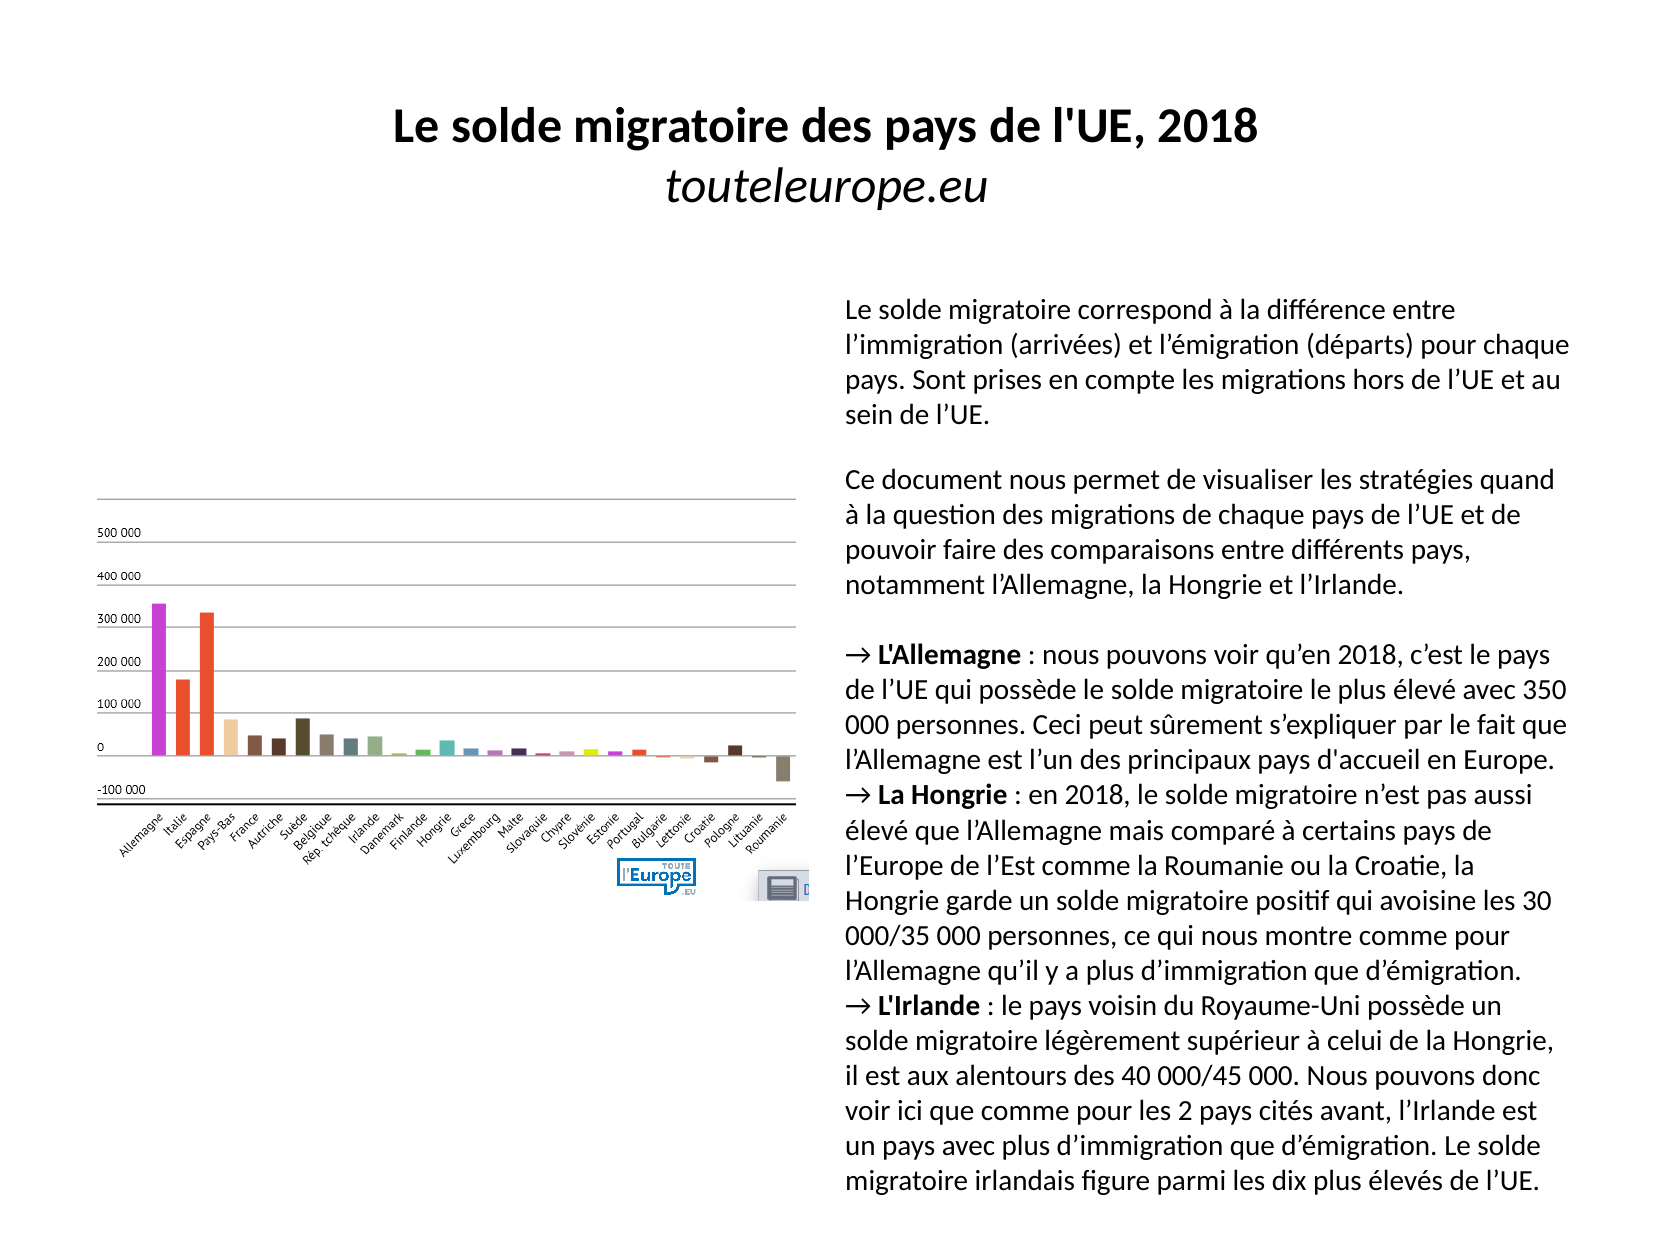

# Le solde migratoire des pays de l'UE, 2018 touteleurope.eu
Le solde migratoire correspond à la différence entre l’immigration (arrivées) et l’émigration (départs) pour chaque pays. Sont prises en compte les migrations hors de l’UE et au sein de l’UE.
Ce document nous permet de visualiser les stratégies quand à la question des migrations de chaque pays de l’UE et de pouvoir faire des comparaisons entre différents pays, notamment l’Allemagne, la Hongrie et l’Irlande.
→ L'Allemagne : nous pouvons voir qu’en 2018, c’est le pays de l’UE qui possède le solde migratoire le plus élevé avec 350 000 personnes. Ceci peut sûrement s’expliquer par le fait que l’Allemagne est l’un des principaux pays d'accueil en Europe.
→ La Hongrie : en 2018, le solde migratoire n’est pas aussi élevé que l’Allemagne mais comparé à certains pays de l’Europe de l’Est comme la Roumanie ou la Croatie, la Hongrie garde un solde migratoire positif qui avoisine les 30 000/35 000 personnes, ce qui nous montre comme pour l’Allemagne qu’il y a plus d’immigration que d’émigration.
→ L'Irlande : le pays voisin du Royaume-Uni possède un solde migratoire légèrement supérieur à celui de la Hongrie, il est aux alentours des 40 000/45 000. Nous pouvons donc voir ici que comme pour les 2 pays cités avant, l’Irlande est un pays avec plus d’immigration que d’émigration. Le solde migratoire irlandais figure parmi les dix plus élevés de l’UE.